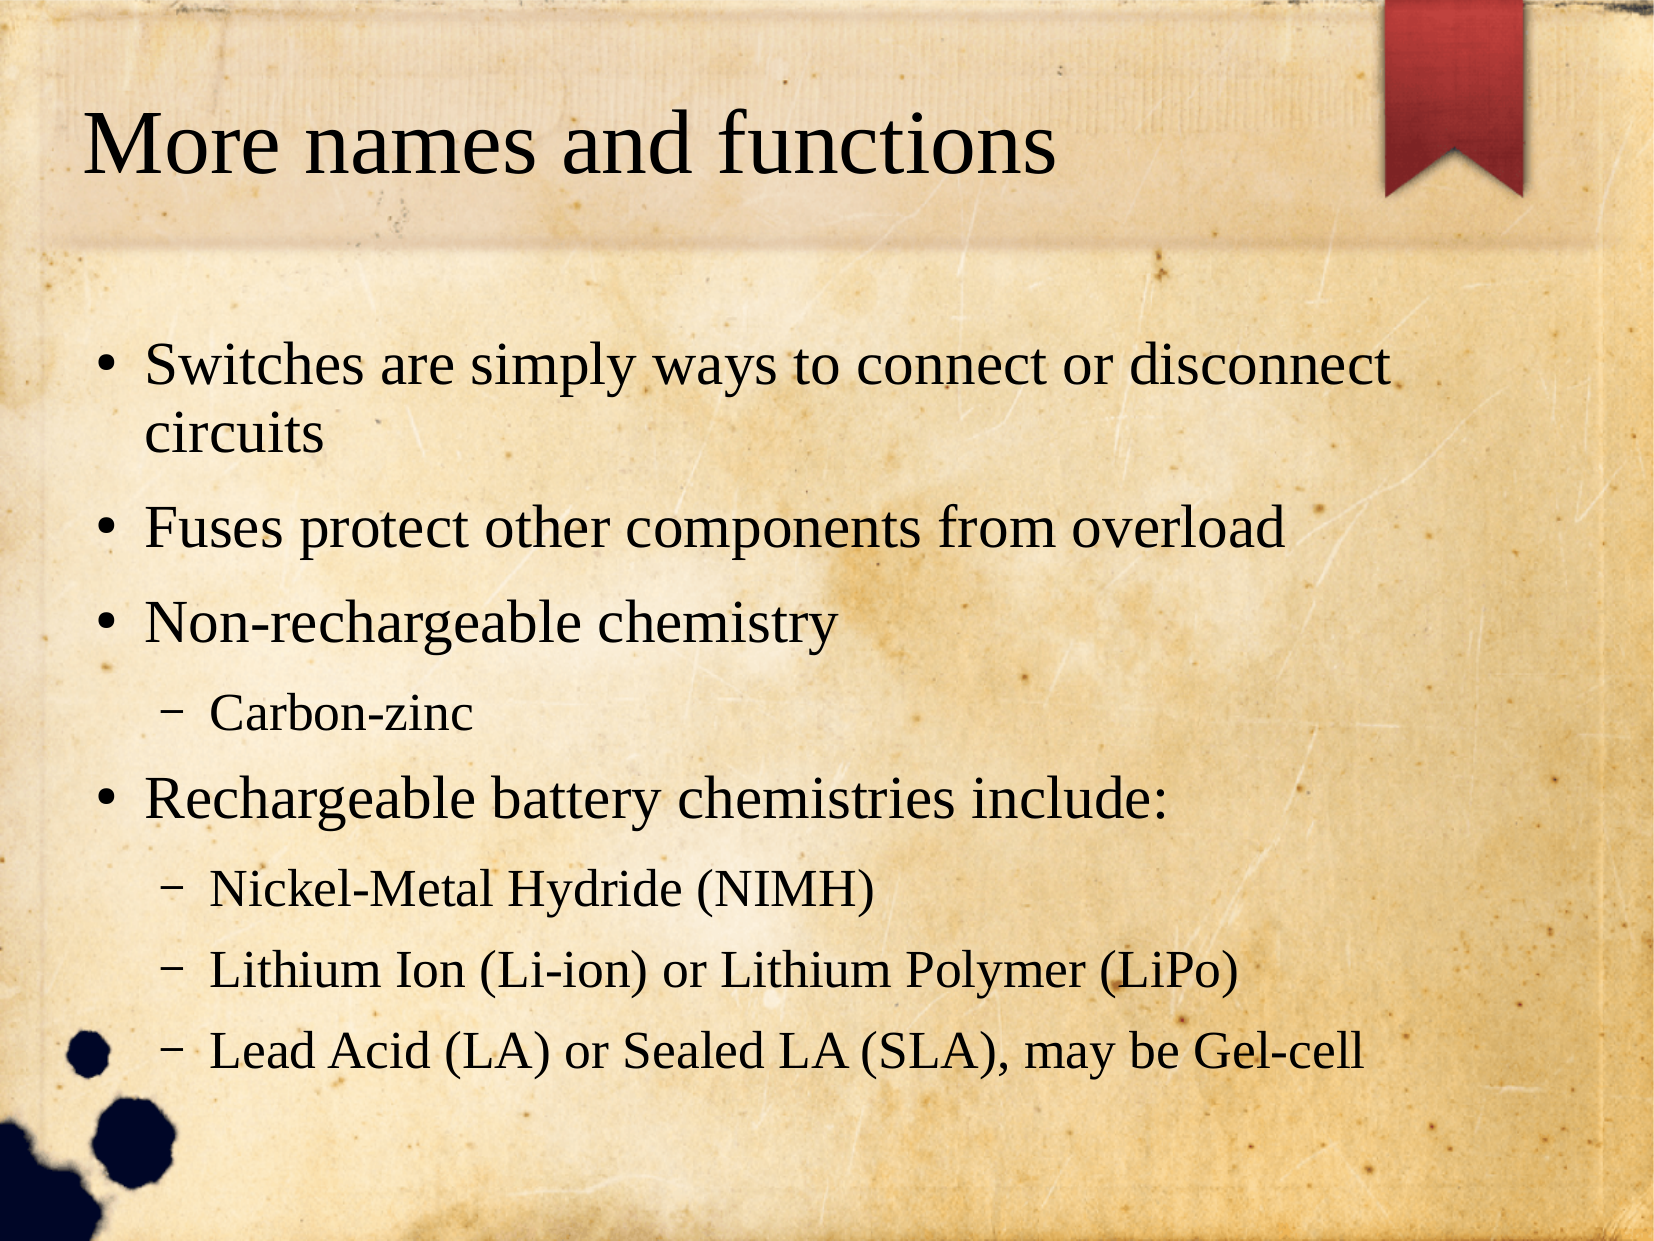

# More names and functions
Switches are simply ways to connect or disconnect circuits
Fuses protect other components from overload
Non-rechargeable chemistry
Carbon-zinc
Rechargeable battery chemistries include:
Nickel-Metal Hydride (NIMH)
Lithium Ion (Li-ion) or Lithium Polymer (LiPo)
Lead Acid (LA) or Sealed LA (SLA), may be Gel-cell